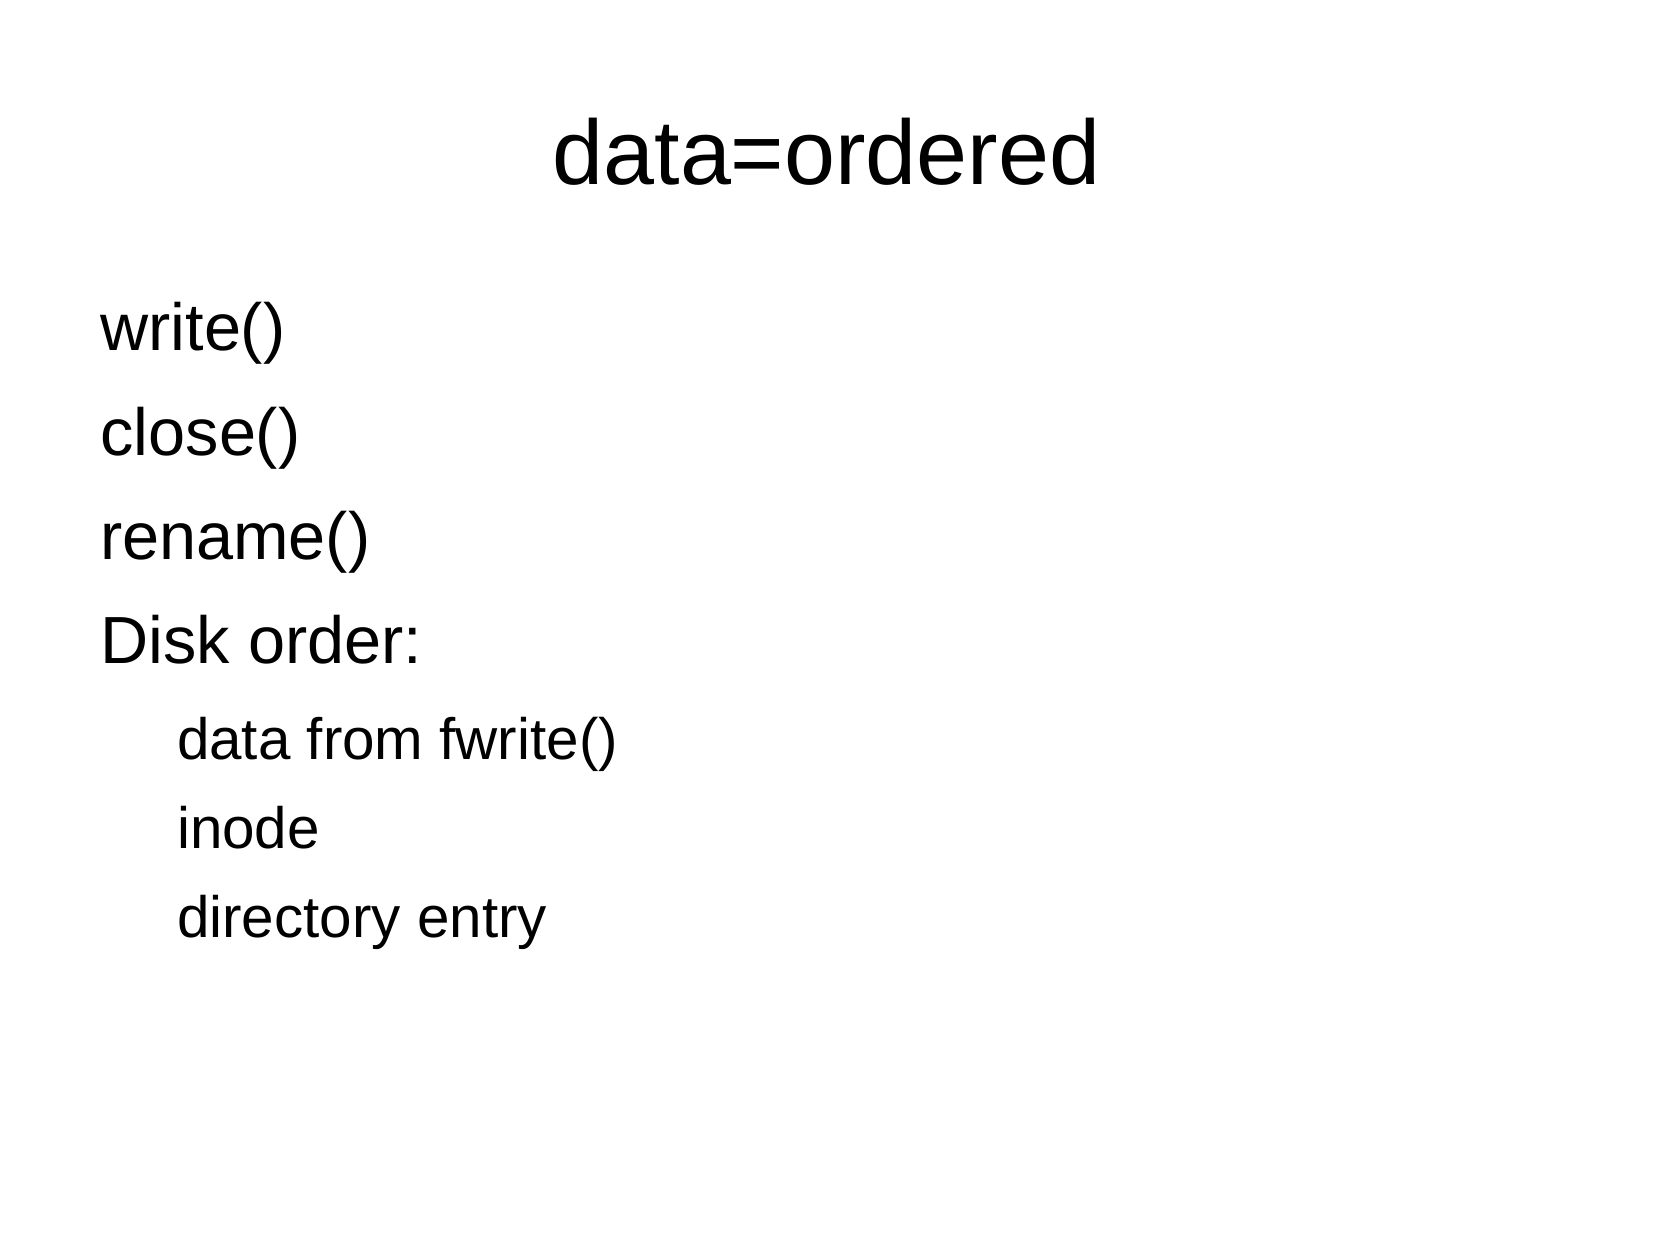

# data=ordered
write()
close()
rename()
Disk order:
data from fwrite()
inode
directory entry